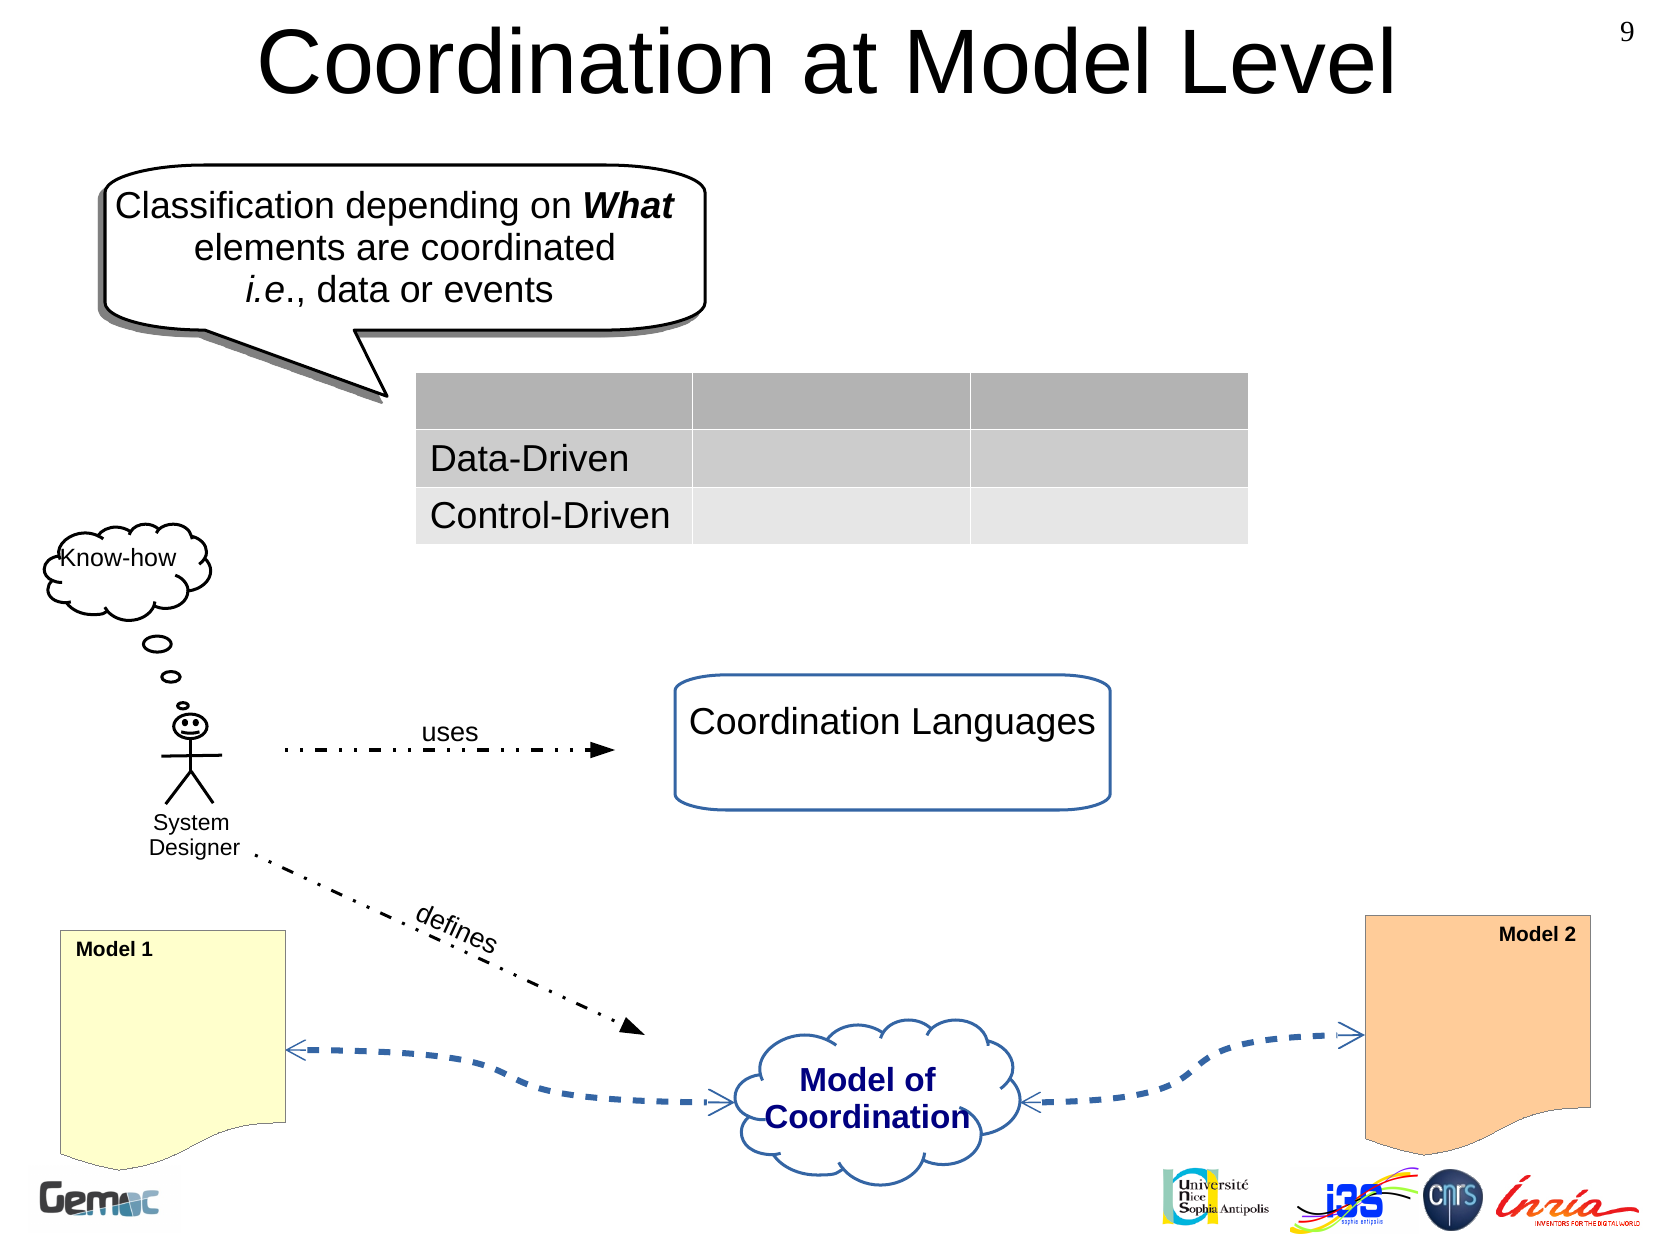

# Coordination at Model Level
9
Classification depending on What
elements are coordinated
i.e., data or events
| | | |
| --- | --- | --- |
| Data-Driven | | |
| Control-Driven | | |
Know-how
Coordination Languages
uses
System
Designer
defines
Model 2
Model 1
Model of
Coordination
Language 2
Language 2
Language 2
Language 2
Language 2
Language 2
 generates
 generates
 generates
 generates
 generates
 generates
Conforms to
Conforms to
Conforms to
Conforms to
Conforms to
Conforms to
System
Designer
System
Designer
System
Designer
System
Designer
System
Designer
System
Designer
defines
defines
defines
defines
defines
defines
Model 1
Model 2
Model 3
Model 1
Model 2
Model 3
Model 1
Model 2
Model 3
Model 1
Model 2
Model 3
Model 1
Model 2
Model 3
Model 1
Model 2
Model 3
 Coordination
/
Communication
 Coordination
/
Communication
 Coordination
/
Communication
 Coordination
/
Communication
 Coordination
/
Communication
 Coordination
/
Communication
Model A
Model B
Model B
Model A
Model B
Model B
Model A
Model B
Model B
Model A
Model B
Model B
Model A
Model B
Model B
Model A
Model B
Model B